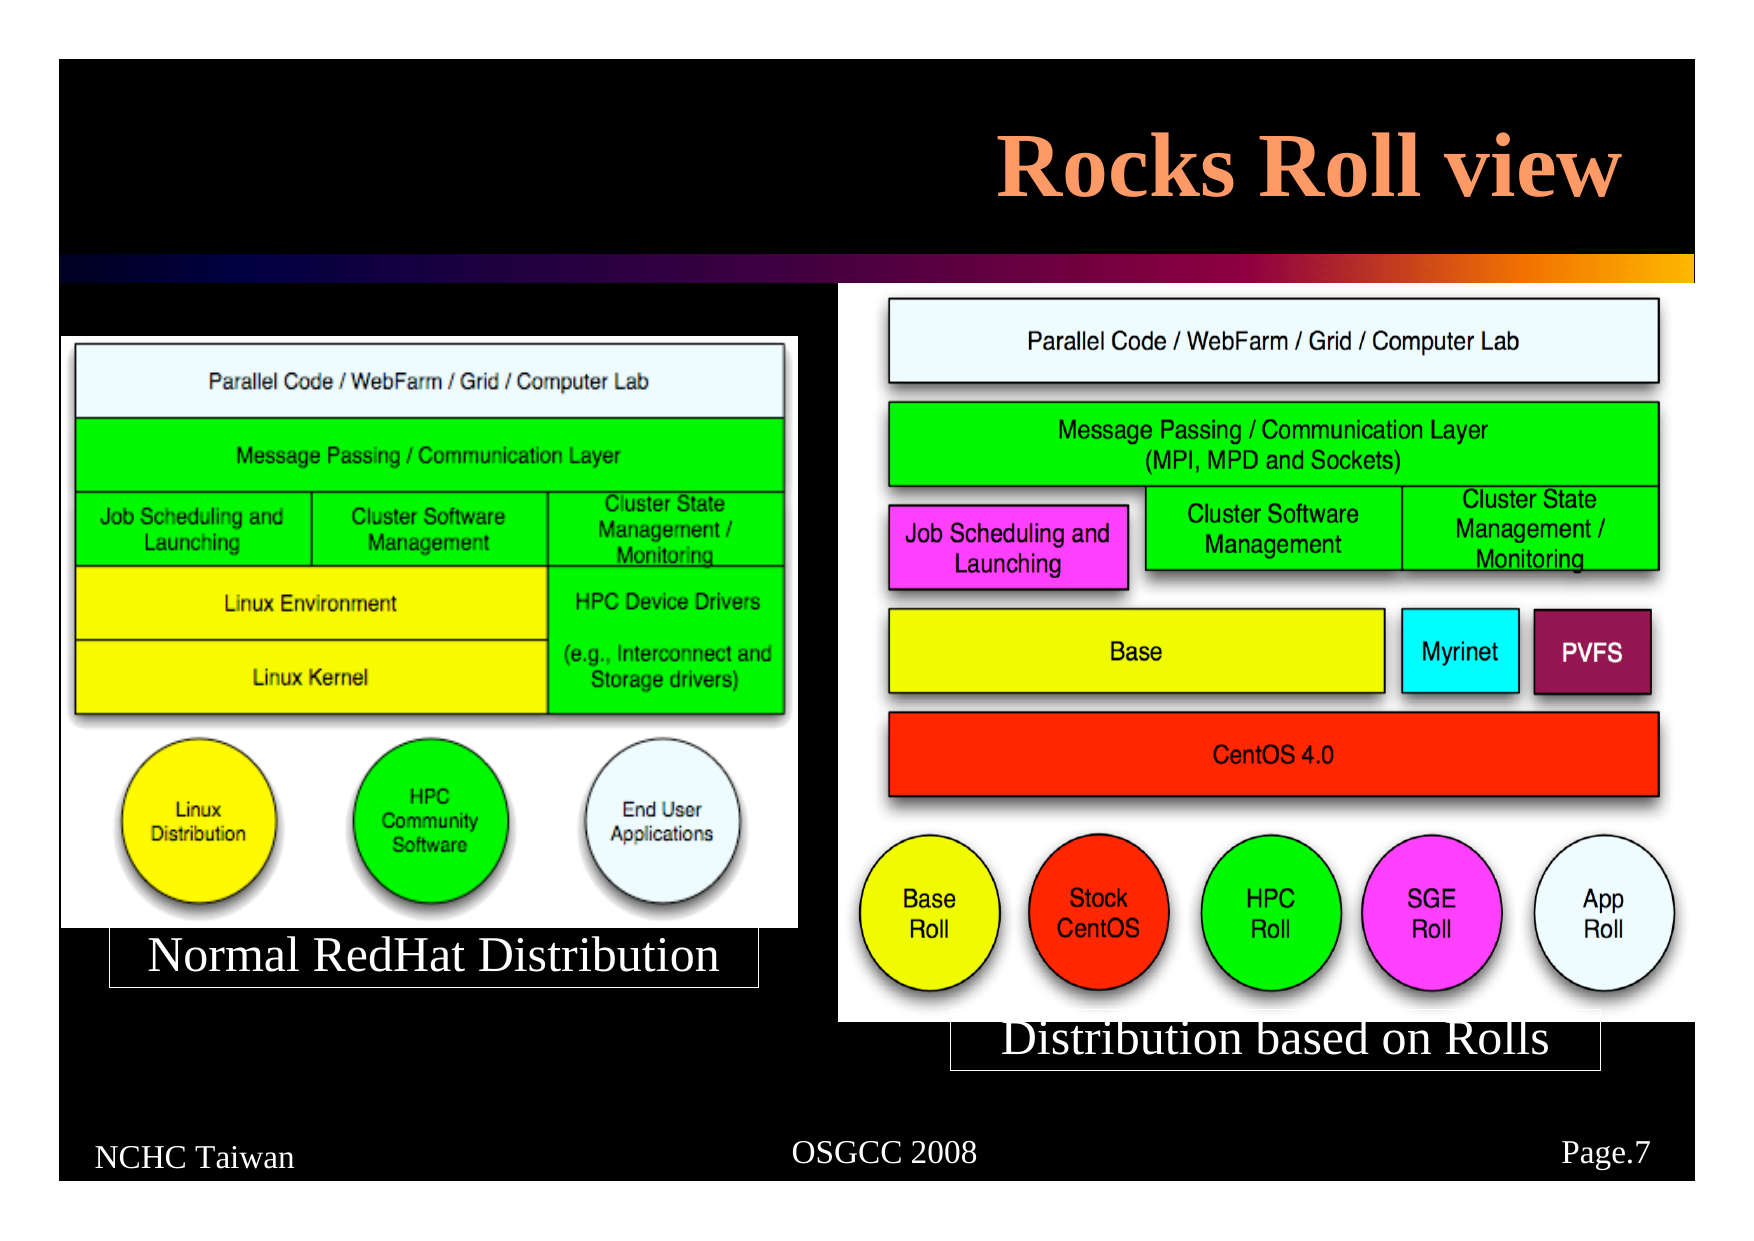

# Rocks Roll view
Normal RedHat Distribution
Distribution based on Rolls